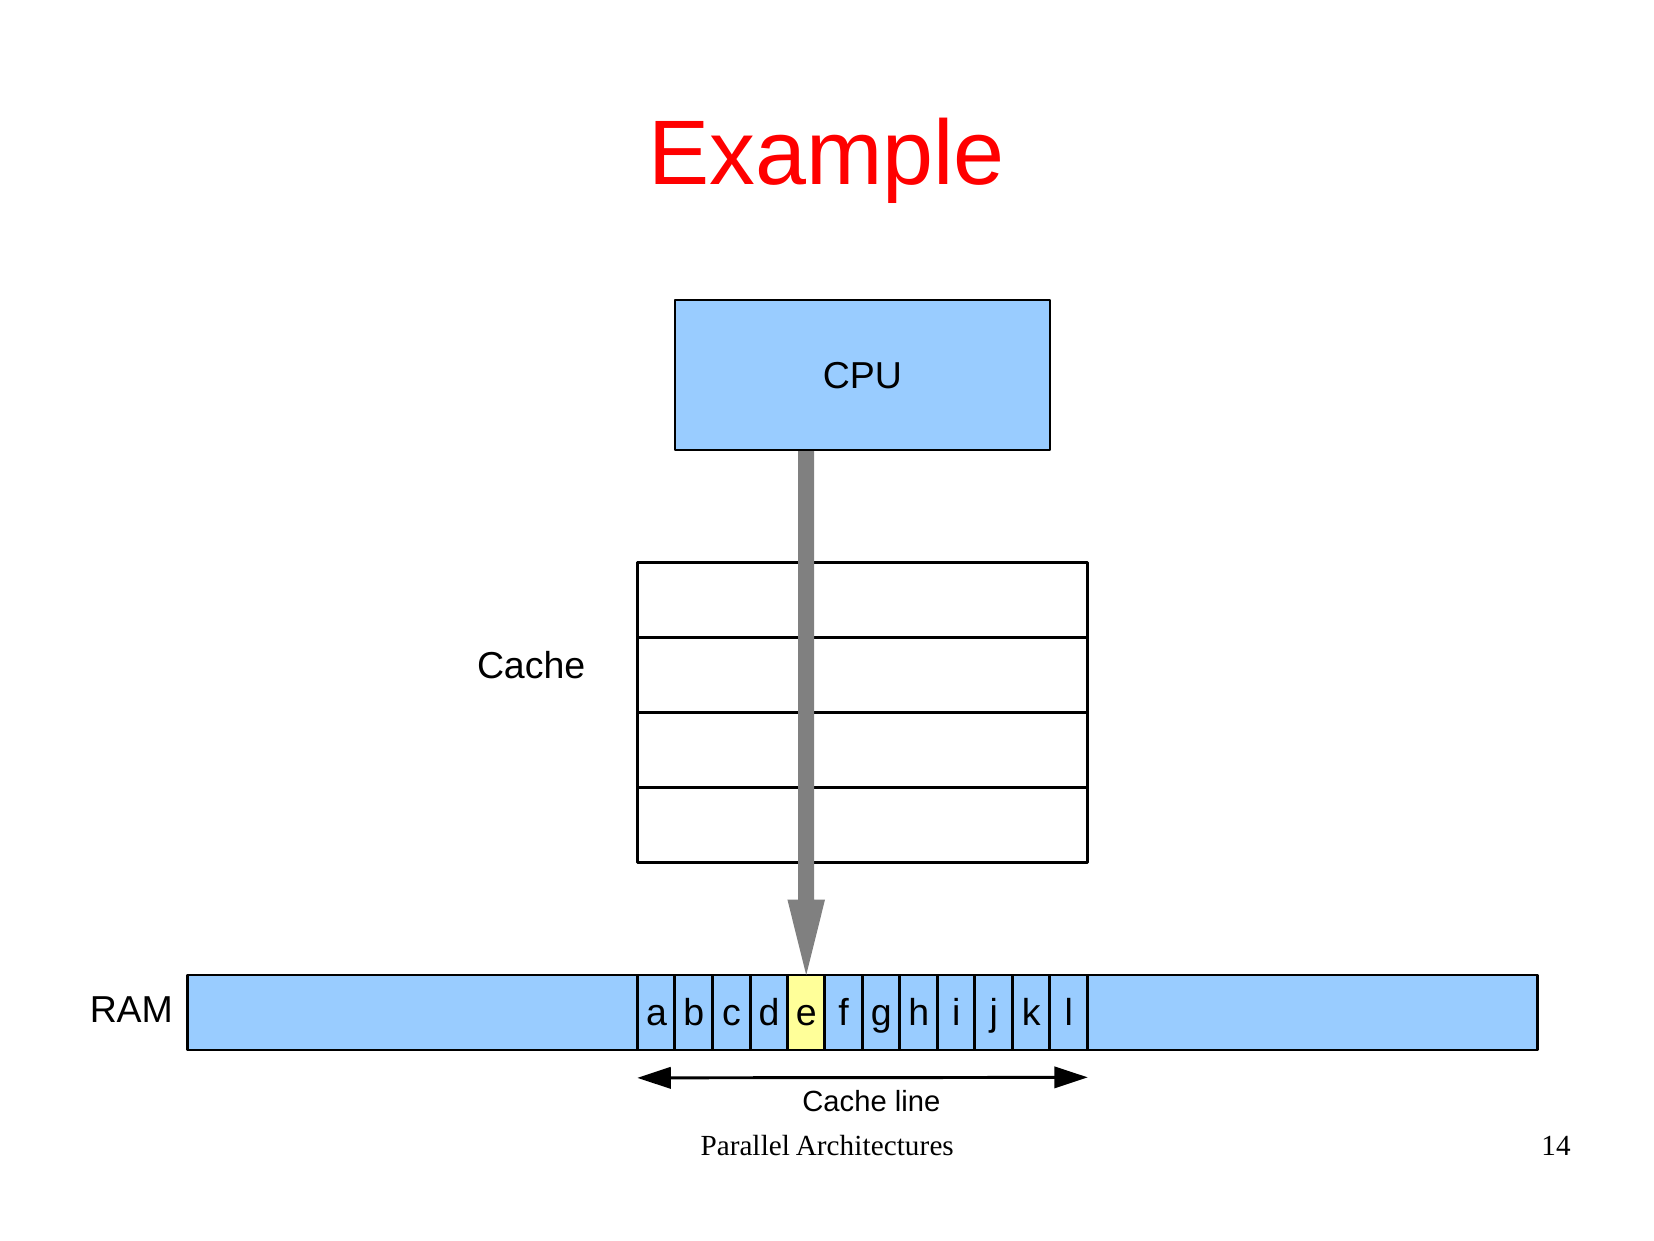

# Example
CPU
Cache
a
b
c
d
e
f
g
h
i
j
k
l
RAM
Cache line
Parallel Architectures
14